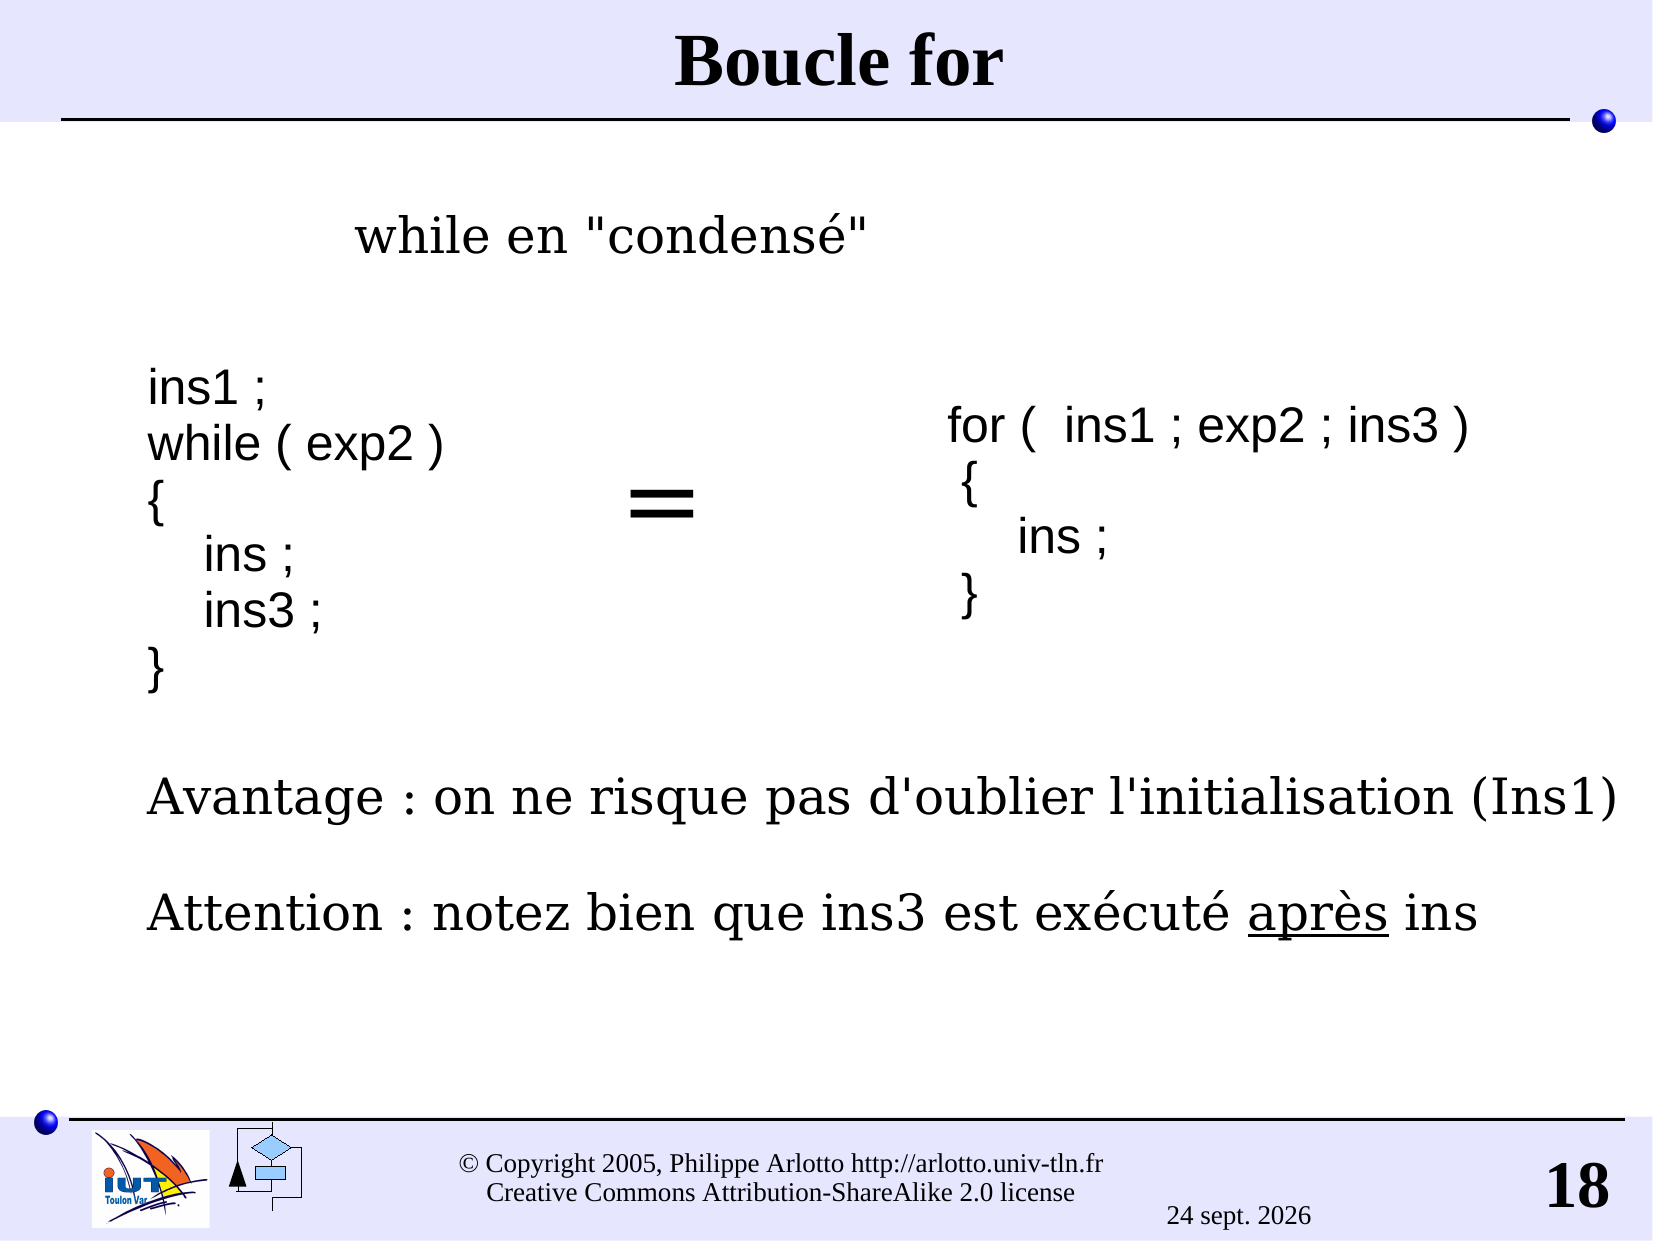

# Boucle for
while en "condensé"
ins1 ;
while ( exp2 )
{
 ins ;
 ins3 ;
}
for ( ins1 ; exp2 ; ins3 )
 {
 ins ;
 }
=
Avantage : on ne risque pas d'oublier l'initialisation (Ins1)
Attention : notez bien que ins3 est exécuté après ins